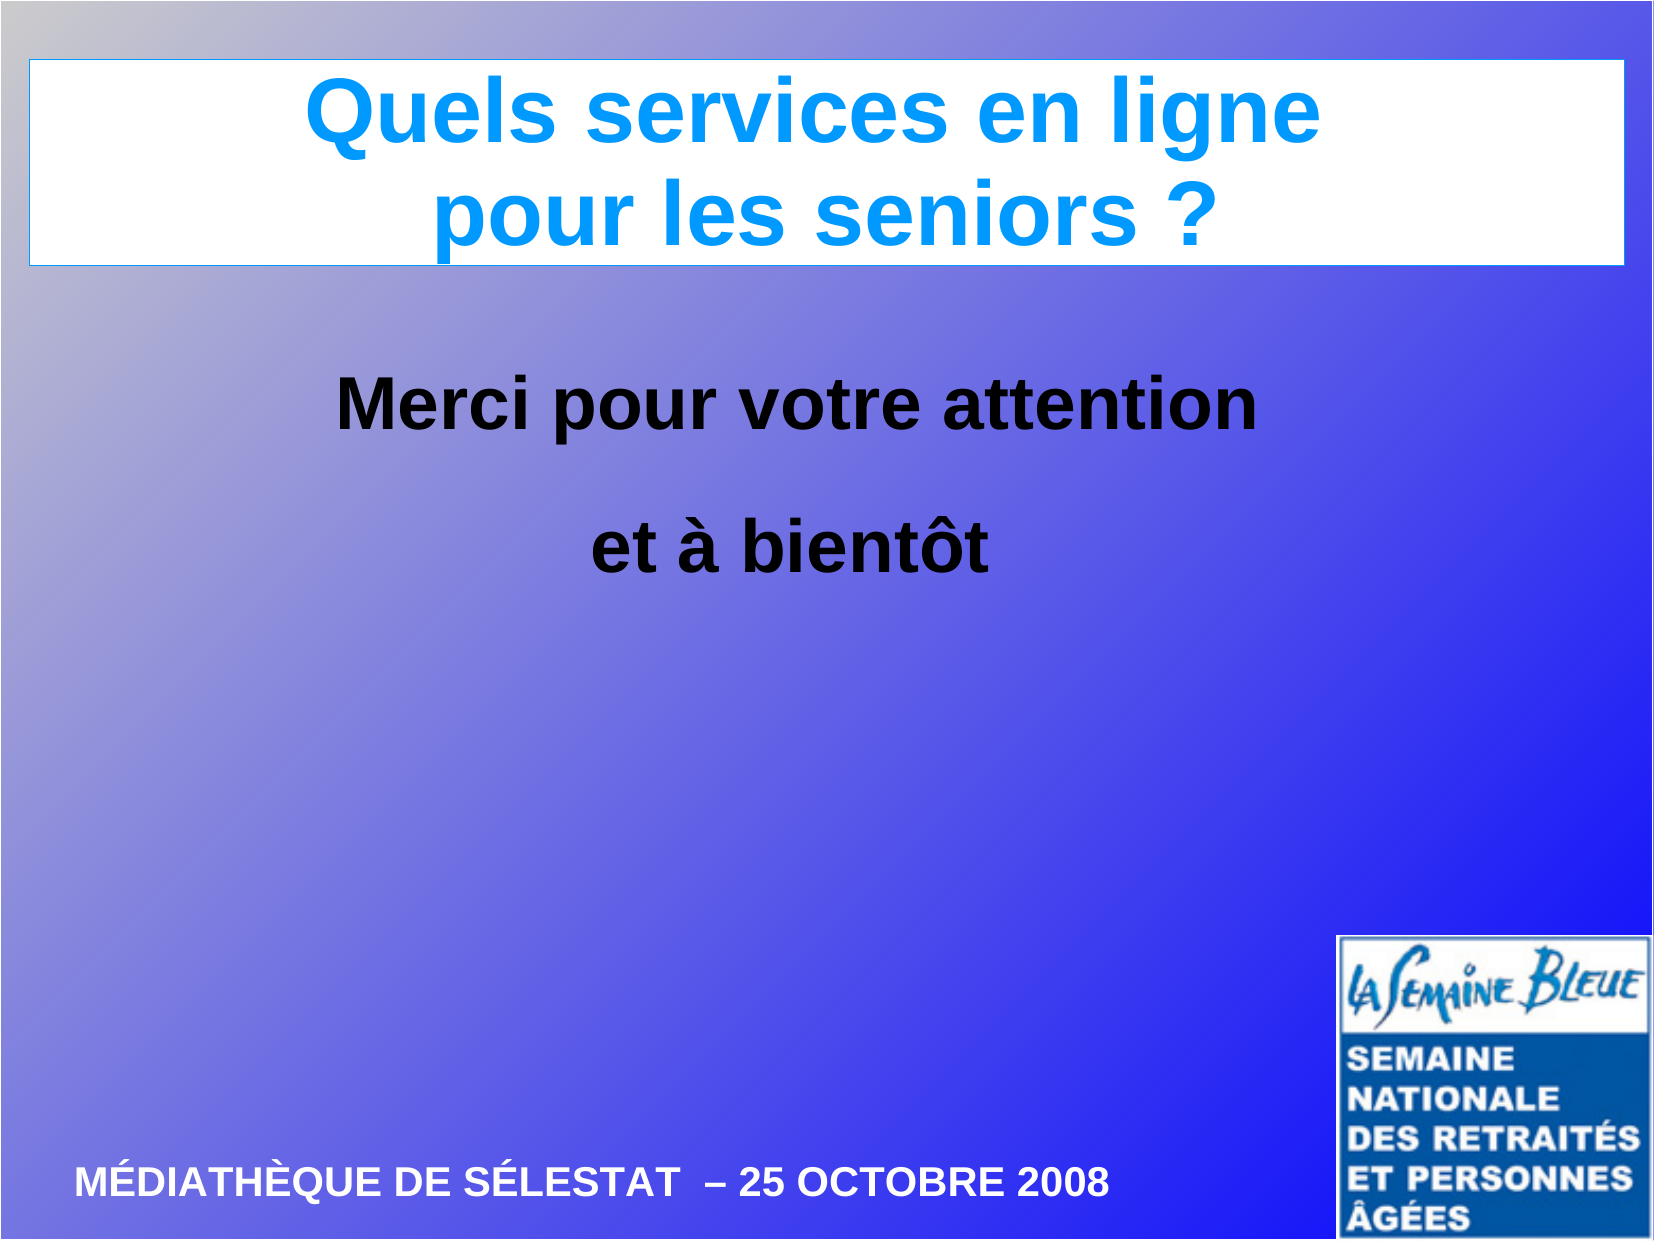

Quels services en ligne
pour les seniors ?
Merci pour votre attention
et à bientôt
MÉDIATHÈQUE DE SÉLESTAT – 25 OCTOBRE 2008